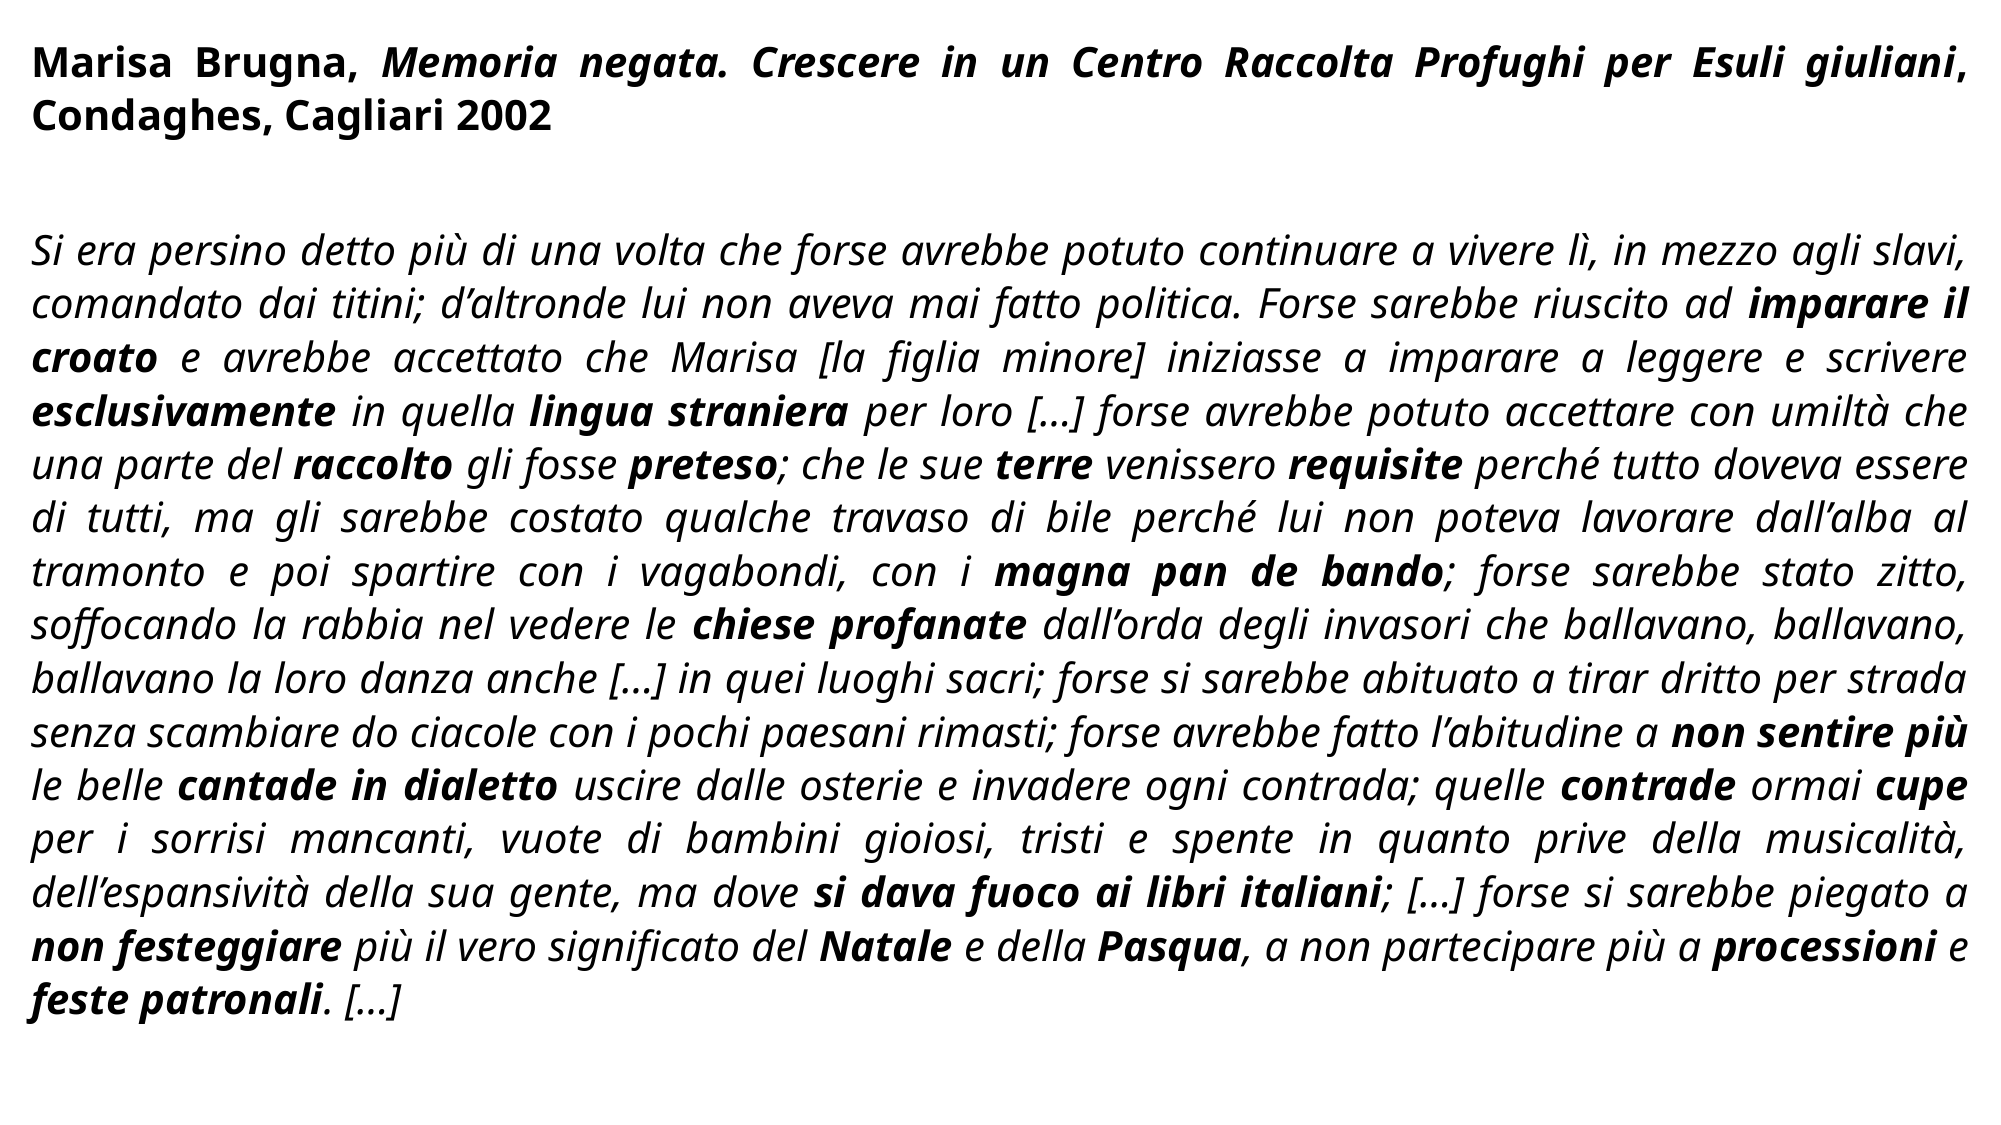

Marisa Brugna, Memoria negata. Crescere in un Centro Raccolta Profughi per Esuli giuliani, Condaghes, Cagliari 2002
Si era persino detto più di una volta che forse avrebbe potuto continuare a vivere lì, in mezzo agli slavi, comandato dai titini; d’altronde lui non aveva mai fatto politica. Forse sarebbe riuscito ad imparare il croato e avrebbe accettato che Marisa [la figlia minore] iniziasse a imparare a leggere e scrivere esclusivamente in quella lingua straniera per loro […] forse avrebbe potuto accettare con umiltà che una parte del raccolto gli fosse preteso; che le sue terre venissero requisite perché tutto doveva essere di tutti, ma gli sarebbe costato qualche travaso di bile perché lui non poteva lavorare dall’alba al tramonto e poi spartire con i vagabondi, con i magna pan de bando; forse sarebbe stato zitto, soffocando la rabbia nel vedere le chiese profanate dall’orda degli invasori che ballavano, ballavano, ballavano la loro danza anche […] in quei luoghi sacri; forse si sarebbe abituato a tirar dritto per strada senza scambiare do ciacole con i pochi paesani rimasti; forse avrebbe fatto l’abitudine a non sentire più le belle cantade in dialetto uscire dalle osterie e invadere ogni contrada; quelle contrade ormai cupe per i sorrisi mancanti, vuote di bambini gioiosi, tristi e spente in quanto prive della musicalità, dell’espansività della sua gente, ma dove si dava fuoco ai libri italiani; […] forse si sarebbe piegato a non festeggiare più il vero significato del Natale e della Pasqua, a non partecipare più a processioni e feste patronali. […]